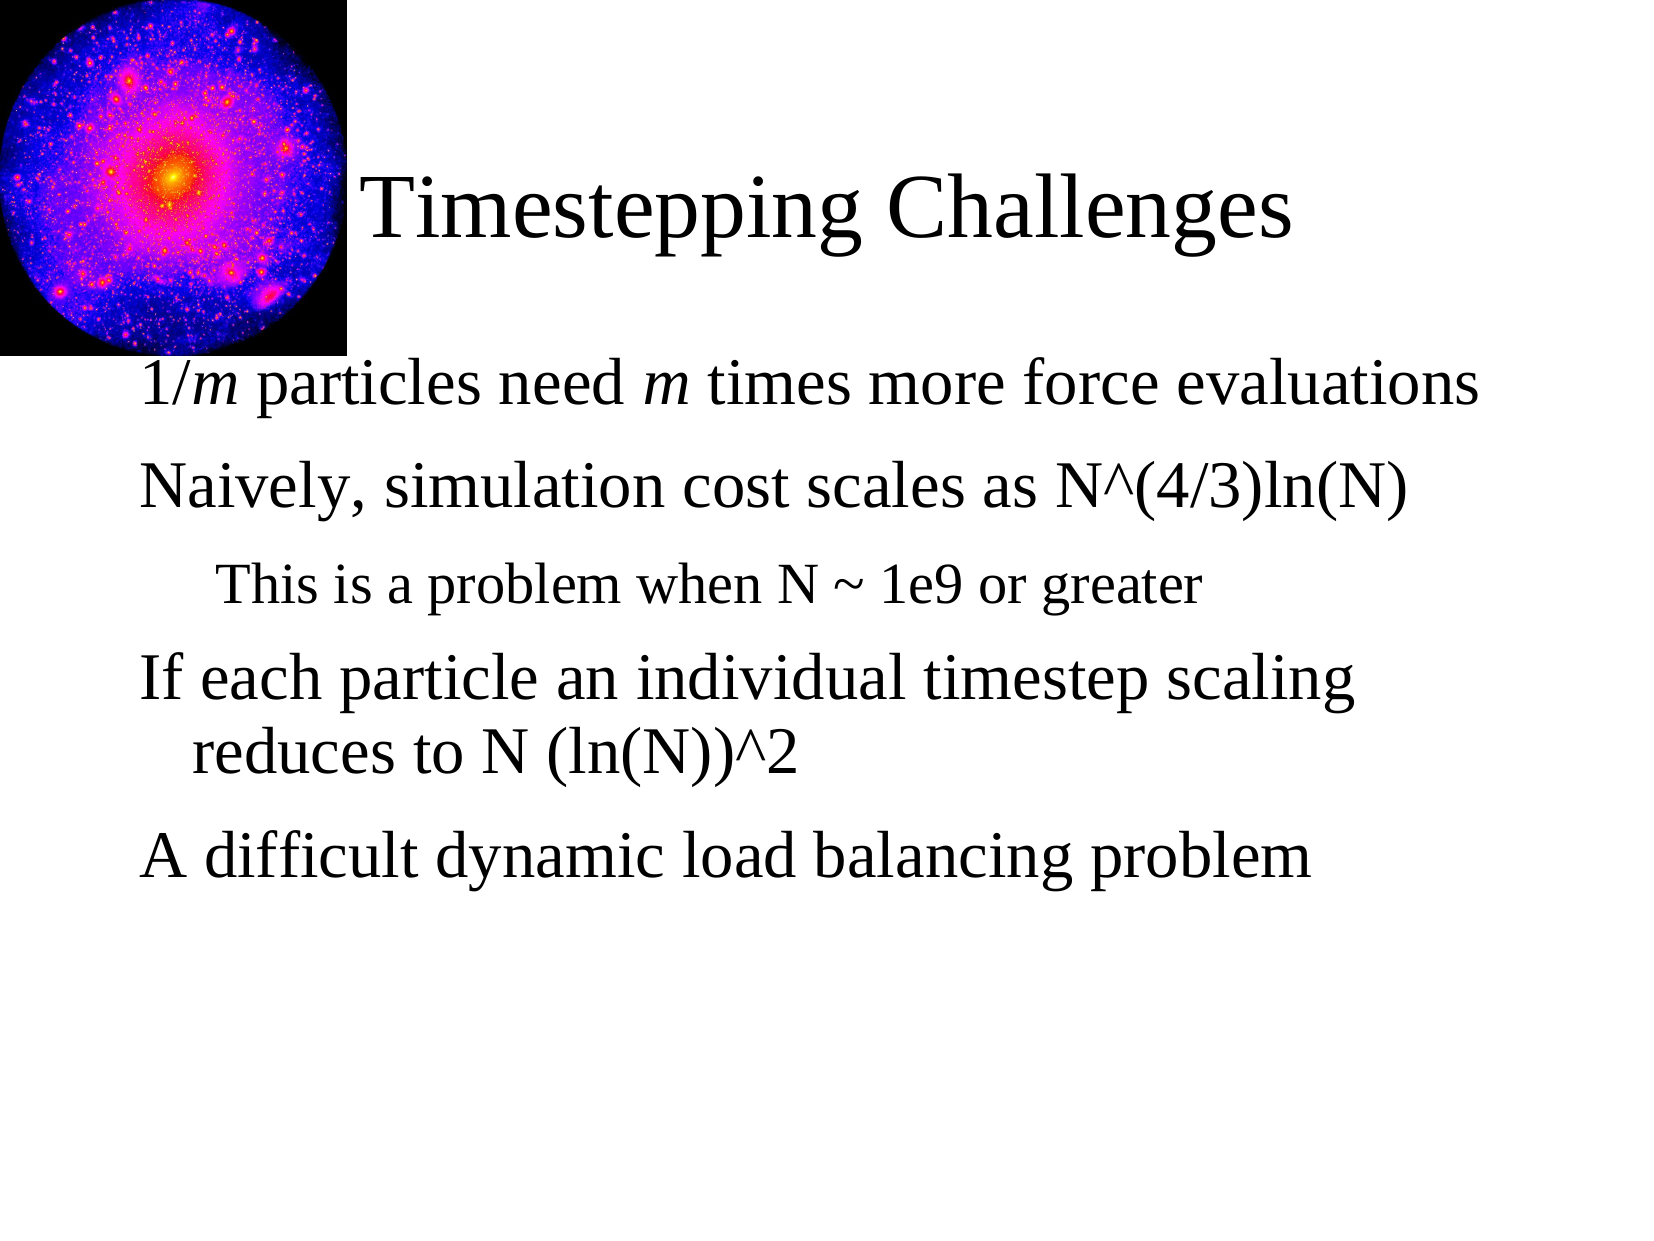

# Timestepping Challenges
1/m particles need m times more force evaluations
Naively, simulation cost scales as N^(4/3)ln(N)
This is a problem when N ~ 1e9 or greater
If each particle an individual timestep scaling reduces to N (ln(N))^2
A difficult dynamic load balancing problem